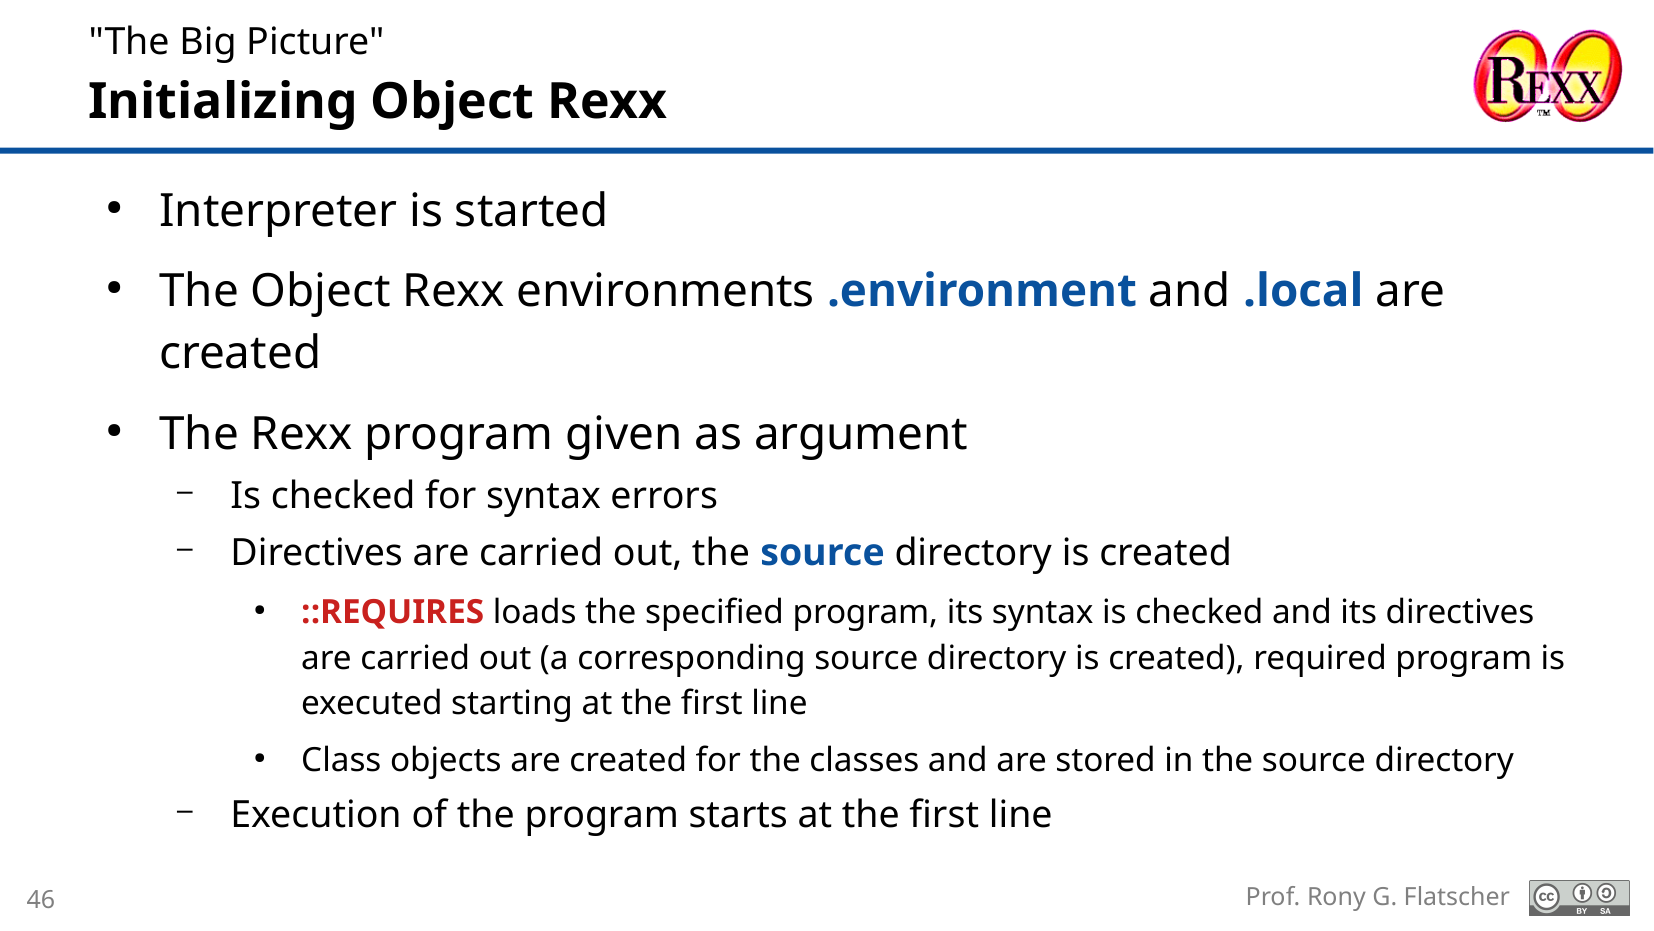

"The Big Picture"
Initializing Object Rexx
# Interpreter is started
The Object Rexx environments .environment and .local are created
The Rexx program given as argument
Is checked for syntax errors
Directives are carried out, the source directory is created
::REQUIRES loads the specified program, its syntax is checked and its directives are carried out (a corresponding source directory is created), required program is executed starting at the first line
Class objects are created for the classes and are stored in the source directory
Execution of the program starts at the first line